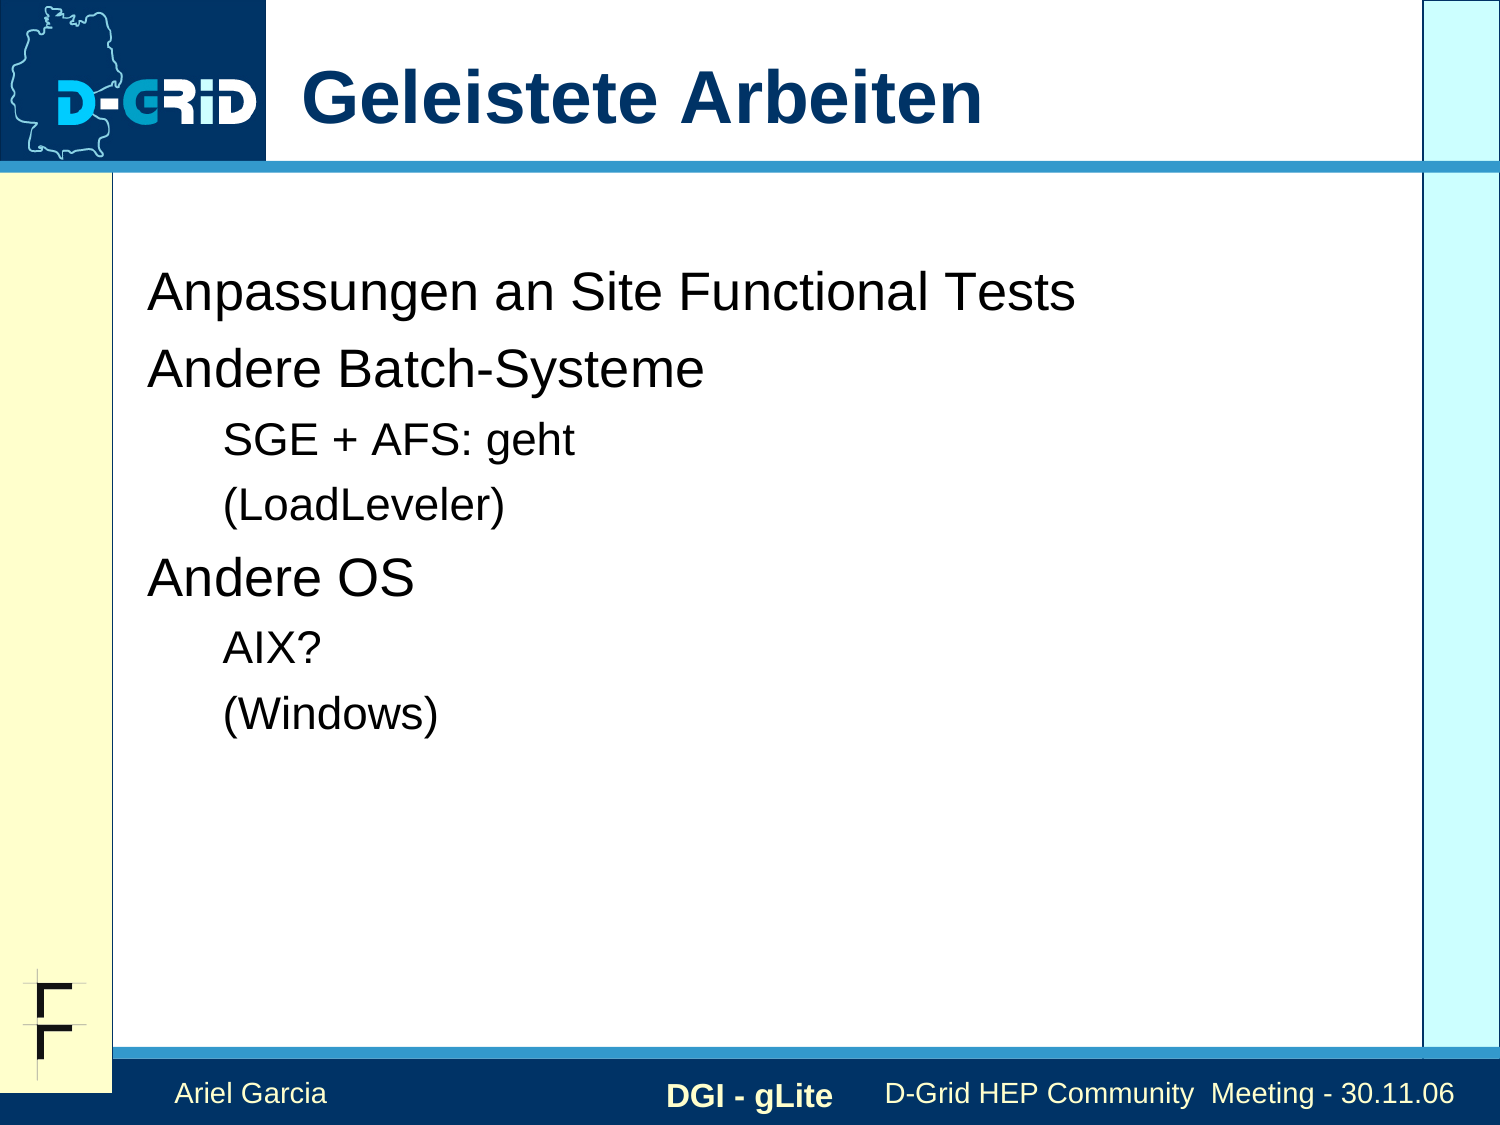

# Geleistete Arbeiten
Anpassungen an Site Functional Tests
Andere Batch-Systeme
SGE + AFS: geht
(LoadLeveler)
Andere OS
AIX?
(Windows)